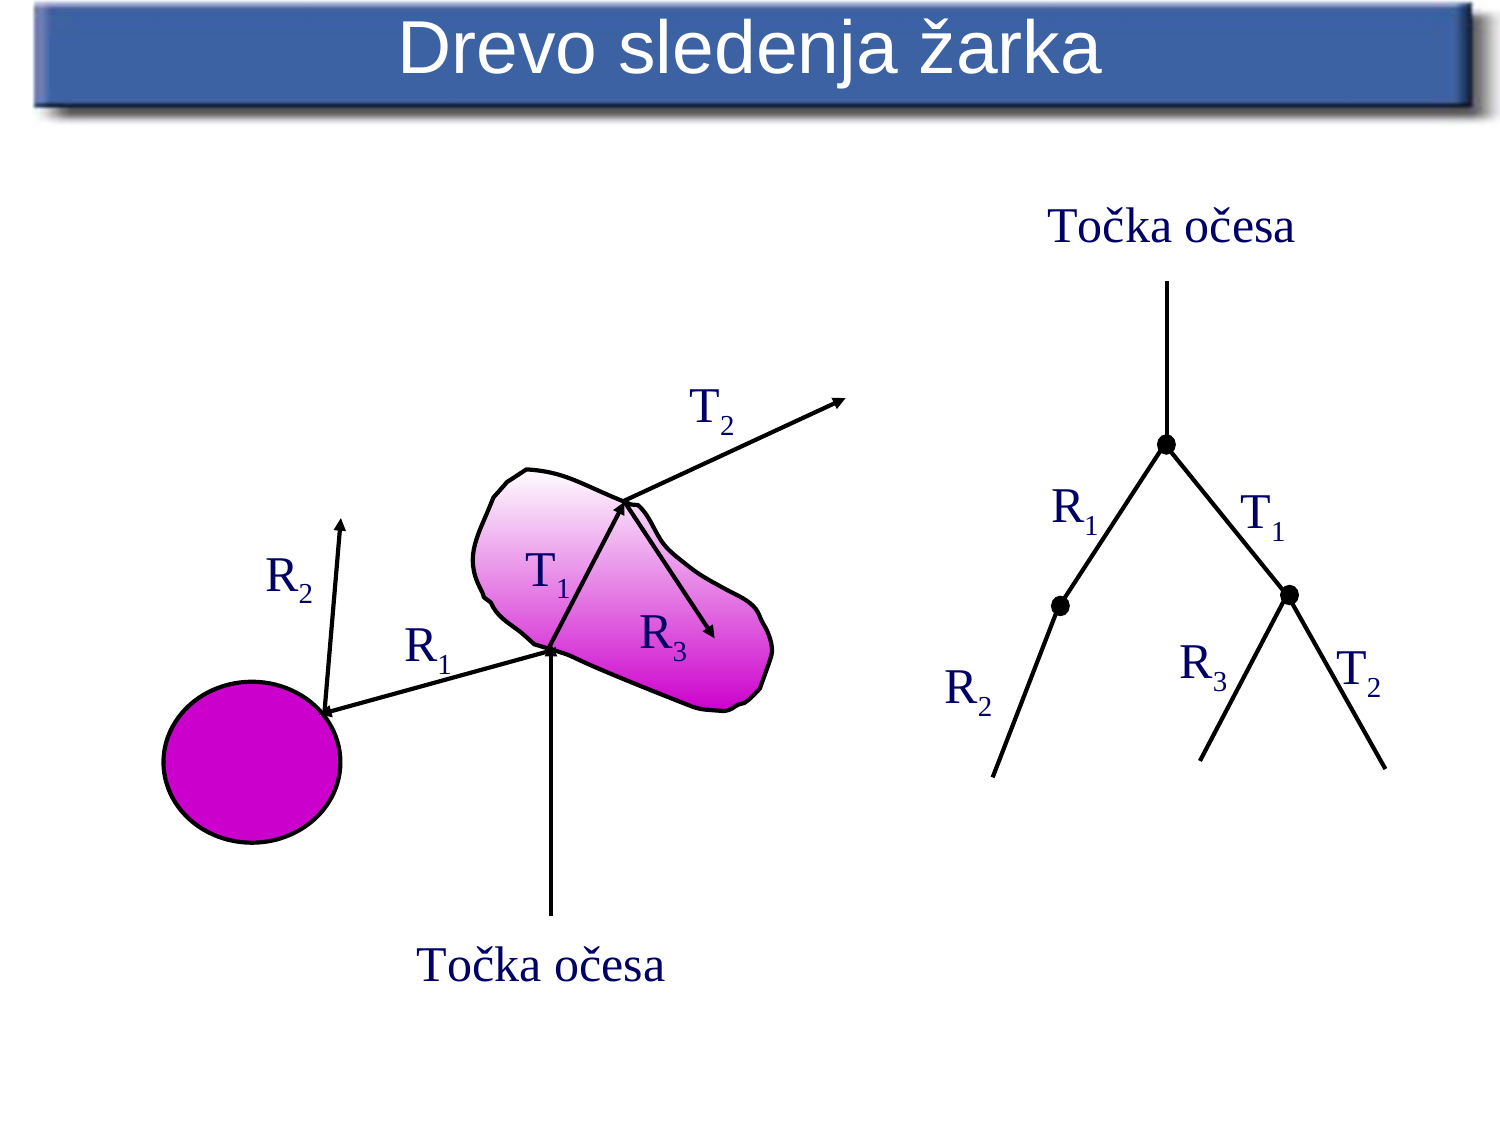

# Drevo sledenja žarka
Točka očesa
T2
R1
T1
T1
R2
R3
R1
R3
T2
R2
Točka očesa